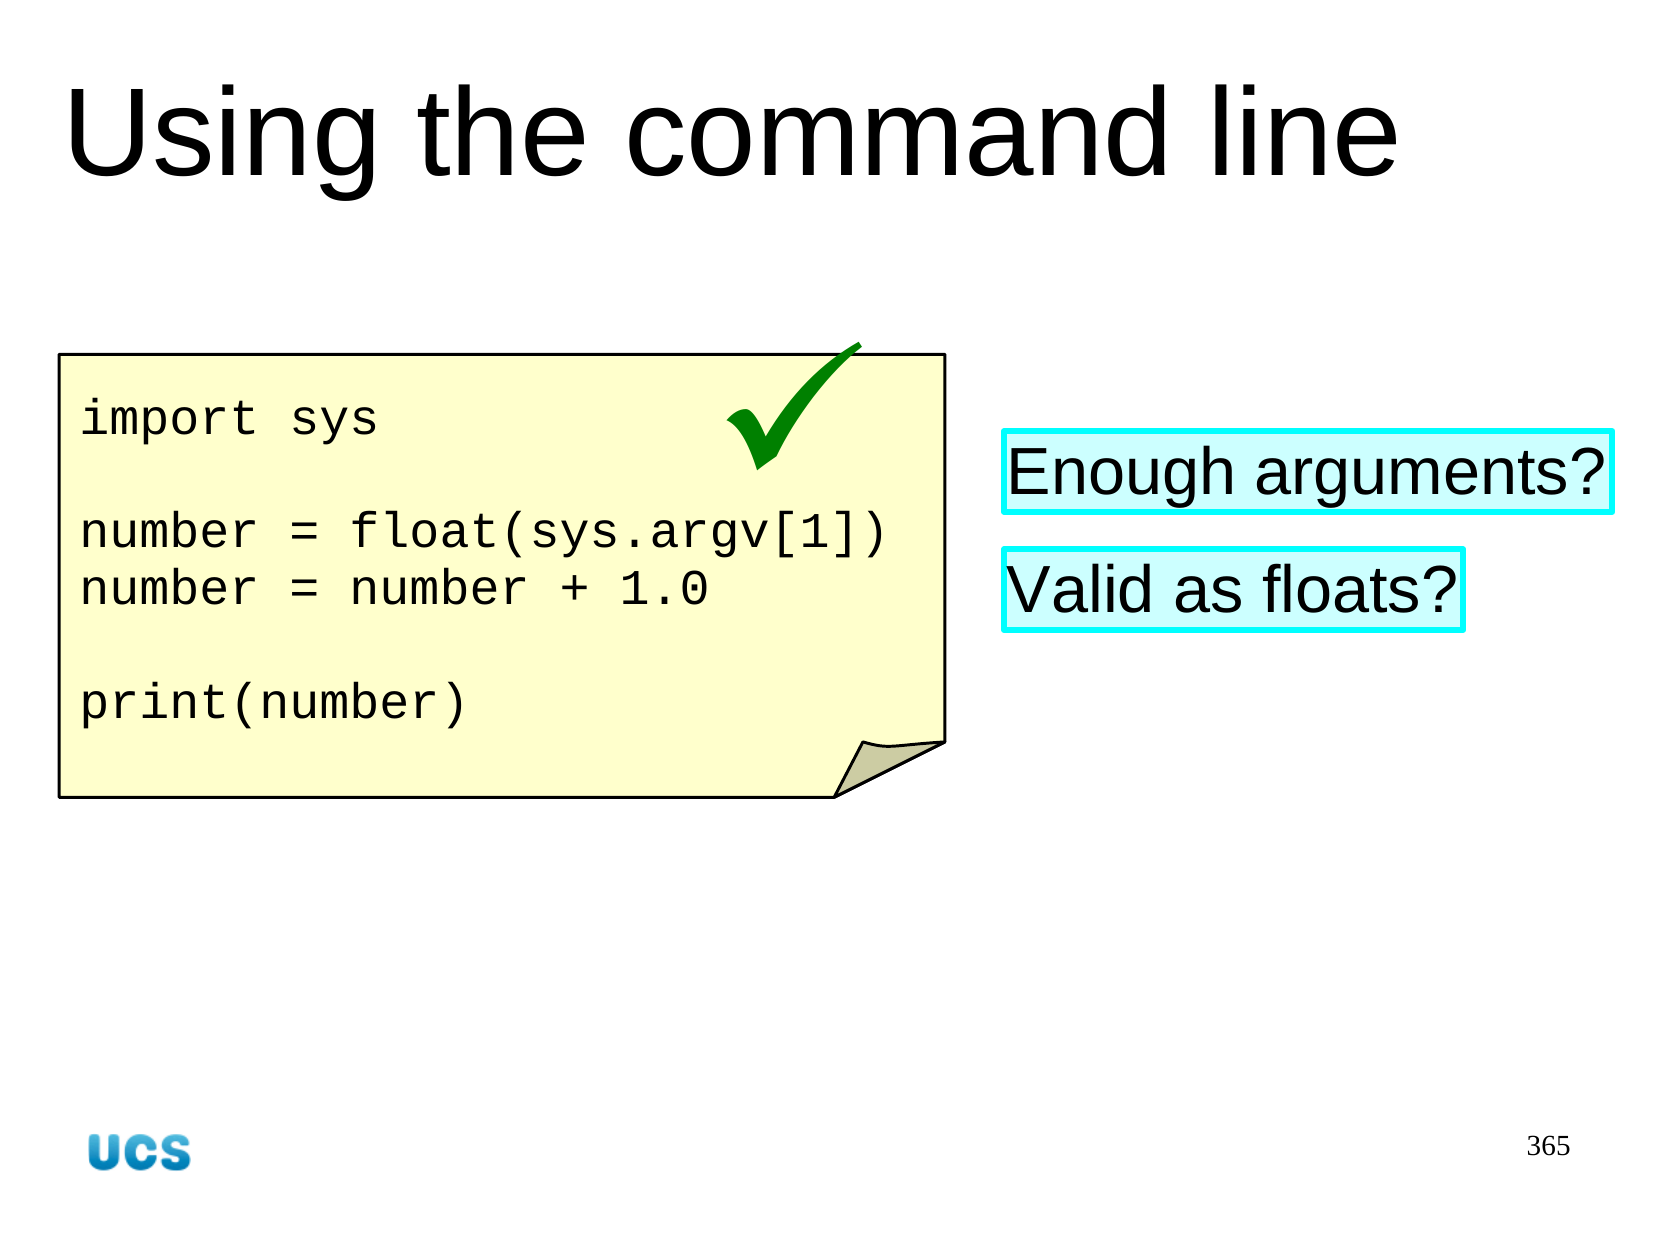

Using the command line

import sys
number = float(sys.argv[1])
number = number + 1.0
print(number)
Enough arguments?
Valid as floats?
365